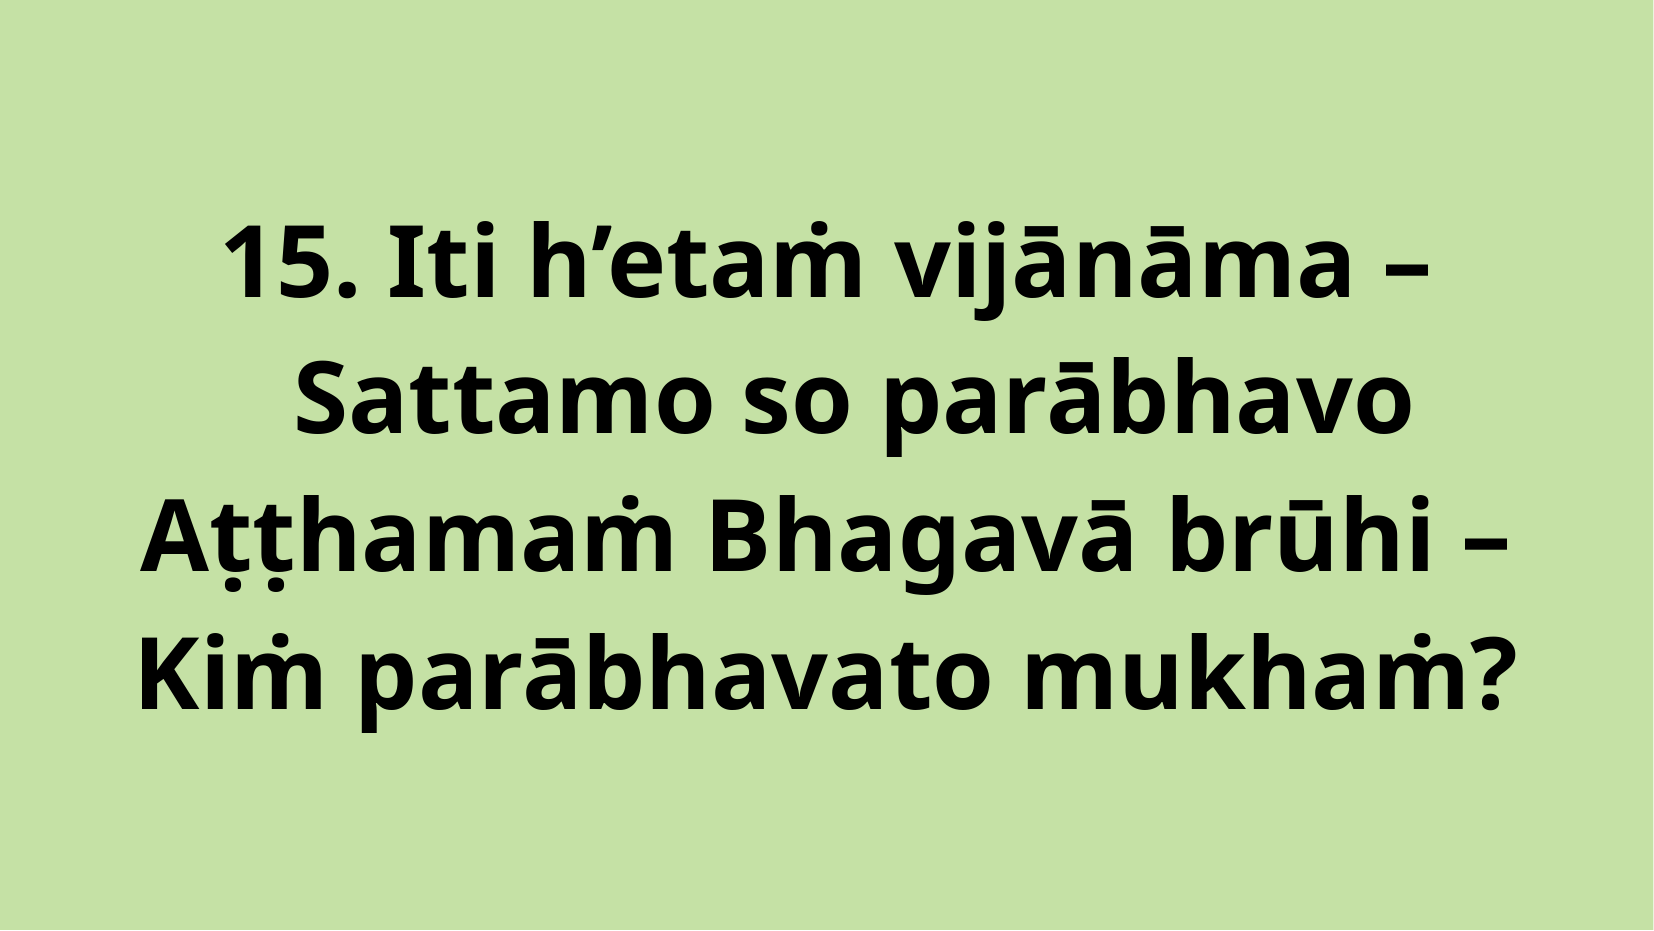

# 15. Iti h’etaṁ vijānāma – Sattamo so parābhavo
Aṭṭhamaṁ Bhagavā brūhi –
Kiṁ parābhavato mukhaṁ?